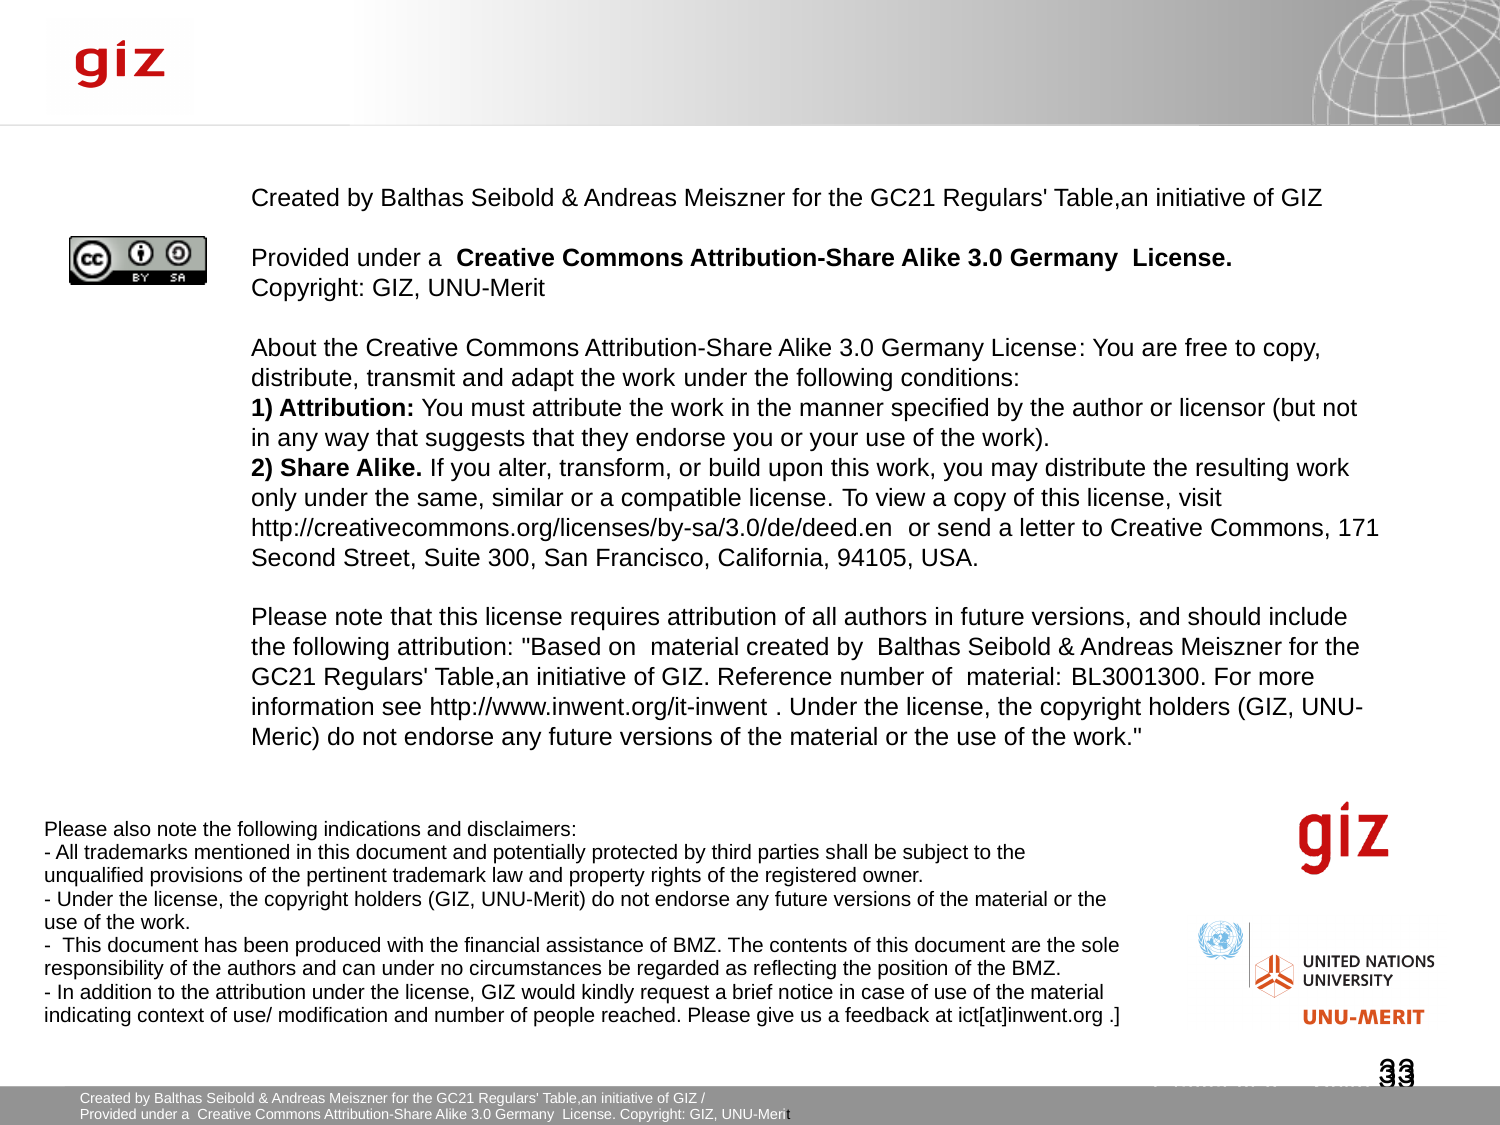

# Created by Balthas Seibold & Andreas Meiszner for the GC21 Regulars' Table,an initiative of GIZ Provided under a Creative Commons Attribution-Share Alike 3.0 Germany License. Copyright: GIZ, UNU-Merit About the Creative Commons Attribution-Share Alike 3.0 Germany License: You are free to copy, distribute, transmit and adapt the work under the following conditions: 1) Attribution: You must attribute the work in the manner specified by the author or licensor (but not in any way that suggests that they endorse you or your use of the work). 2) Share Alike. If you alter, transform, or build upon this work, you may distribute the resulting work only under the same, similar or a compatible license. To view a copy of this license, visit http://creativecommons.org/licenses/by-sa/3.0/de/deed.en or send a letter to Creative Commons, 171 Second Street, Suite 300, San Francisco, California, 94105, USA. Please note that this license requires attribution of all authors in future versions, and should include the following attribution: "Based on material created by Balthas Seibold & Andreas Meiszner for the GC21 Regulars' Table,an initiative of GIZ. Reference number of material: BL3001300. For more information see http://www.inwent.org/it-inwent . Under the license, the copyright holders (GIZ, UNU-Meric) do not endorse any future versions of the material or the use of the work."
Please also note the following indications and disclaimers:
- All trademarks mentioned in this document and potentially protected by third parties shall be subject to the unqualified provisions of the pertinent trademark law and property rights of the registered owner.
- Under the license, the copyright holders (GIZ, UNU-Merit) do not endorse any future versions of the material or the use of the work.
- This document has been produced with the financial assistance of BMZ. The contents of this document are the sole responsibility of the authors and can under no circumstances be regarded as reflecting the position of the BMZ.
- In addition to the attribution under the license, GIZ would kindly request a brief notice in case of use of the material indicating context of use/ modification and number of people reached. Please give us a feedback at ict[at]inwent.org .]